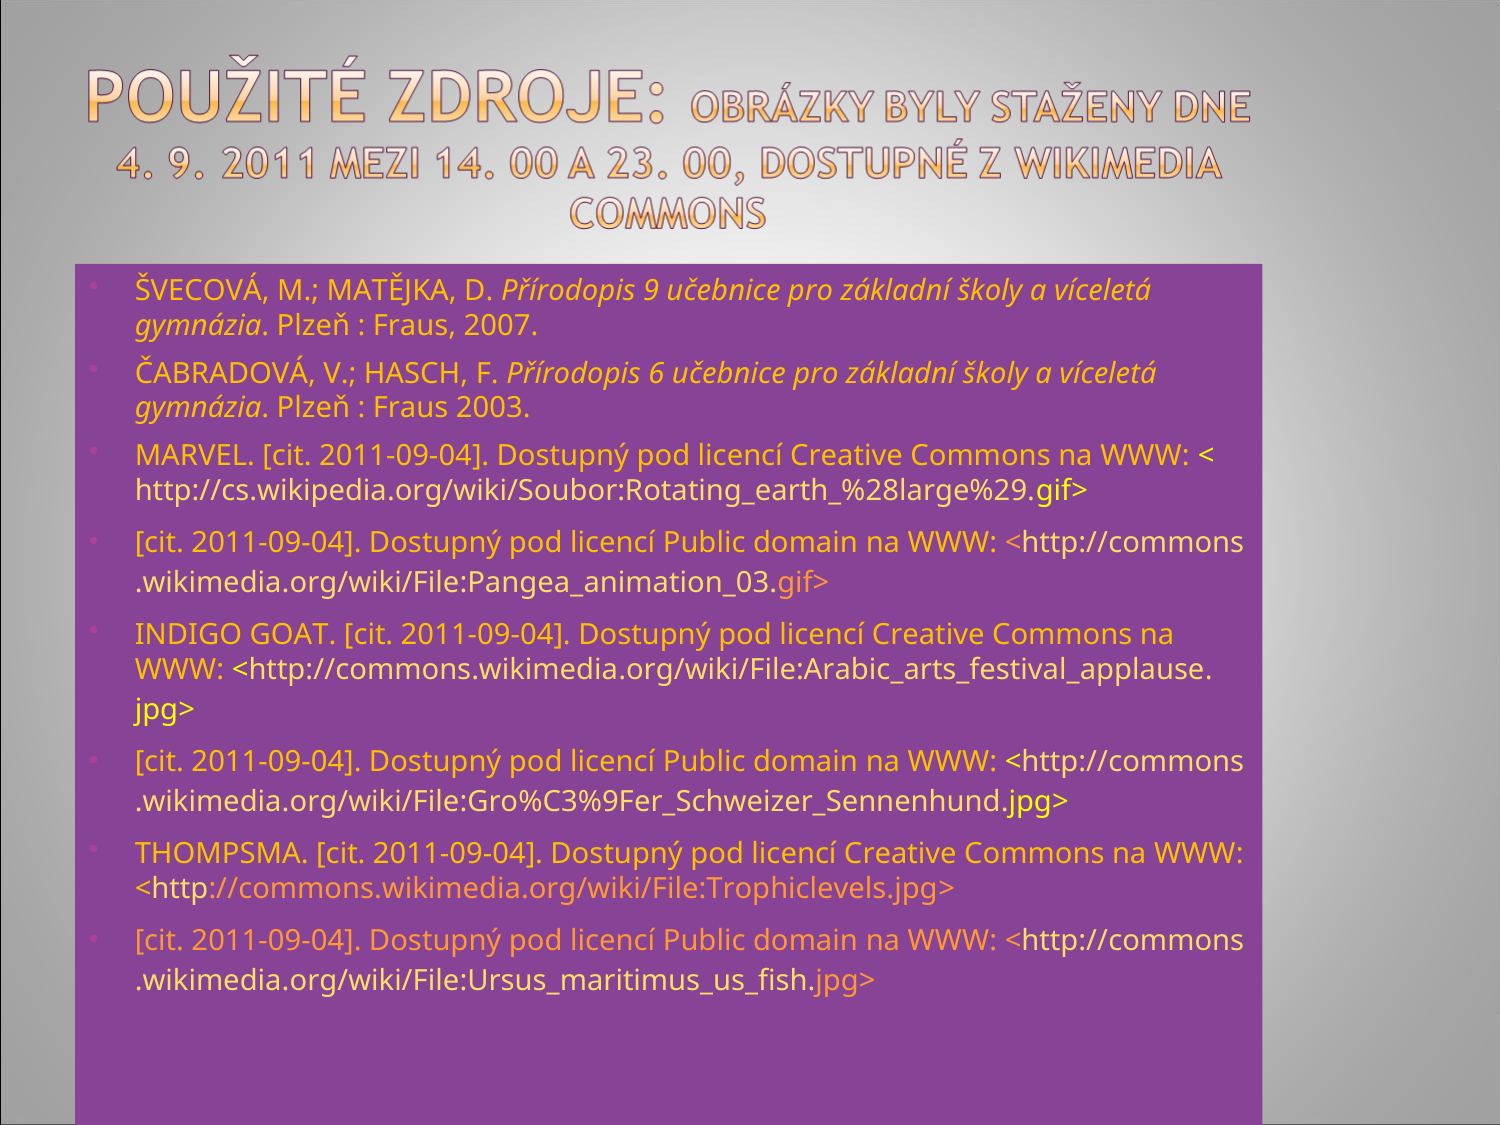

# ŠVECOVÁ, M.; MATĚJKA, D. Přírodopis 9 učebnice pro základní školy a víceletá gymnázia. Plzeň : Fraus, 2007.
ČABRADOVÁ, V.; HASCH, F. Přírodopis 6 učebnice pro základní školy a víceletá gymnázia. Plzeň : Fraus 2003.
MARVEL. [cit. 2011-09-04]. Dostupný pod licencí Creative Commons na WWW: <http://cs.wikipedia.org/wiki/Soubor:Rotating_earth_%28large%29.gif>
[cit. 2011-09-04]. Dostupný pod licencí Public domain na WWW: <http://commons.wikimedia.org/wiki/File:Pangea_animation_03.gif>
INDIGO GOAT. [cit. 2011-09-04]. Dostupný pod licencí Creative Commons na WWW: <http://commons.wikimedia.org/wiki/File:Arabic_arts_festival_applause.jpg>
[cit. 2011-09-04]. Dostupný pod licencí Public domain na WWW: <http://commons.wikimedia.org/wiki/File:Gro%C3%9Fer_Schweizer_Sennenhund.jpg>
THOMPSMA. [cit. 2011-09-04]. Dostupný pod licencí Creative Commons na WWW: <http://commons.wikimedia.org/wiki/File:Trophiclevels.jpg>
[cit. 2011-09-04]. Dostupný pod licencí Public domain na WWW: <http://commons.wikimedia.org/wiki/File:Ursus_maritimus_us_fish.jpg>